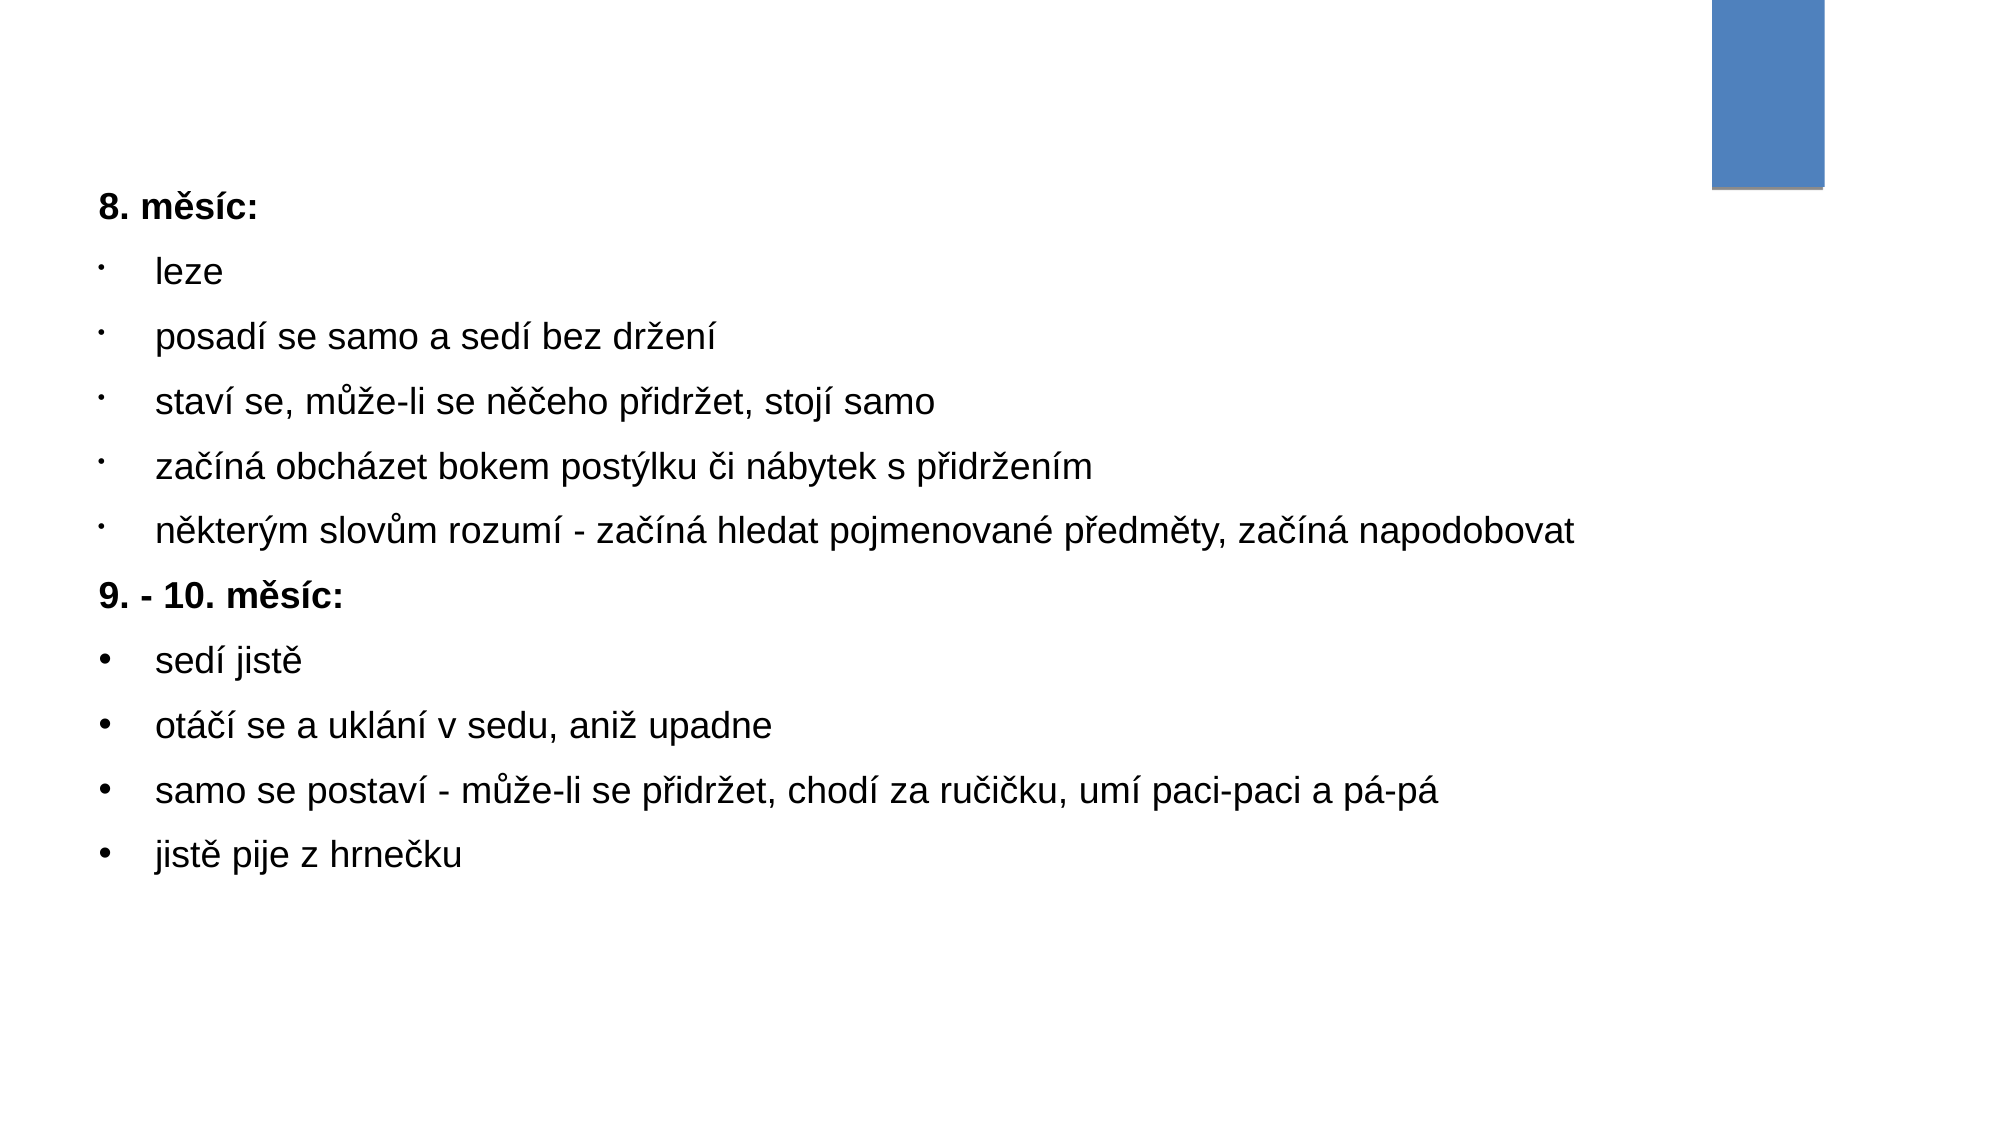

8. měsíc:
leze
posadí se samo a sedí bez držení
staví se, může-li se něčeho přidržet, stojí samo
začíná obcházet bokem postýlku či nábytek s přidržením
některým slovům rozumí - začíná hledat pojmenované předměty, začíná napodobovat
9. - 10. měsíc:
sedí jistě
otáčí se a uklání v sedu, aniž upadne
samo se postaví - může-li se přidržet, chodí za ručičku, umí paci-paci a pá-pá
jistě pije z hrnečku